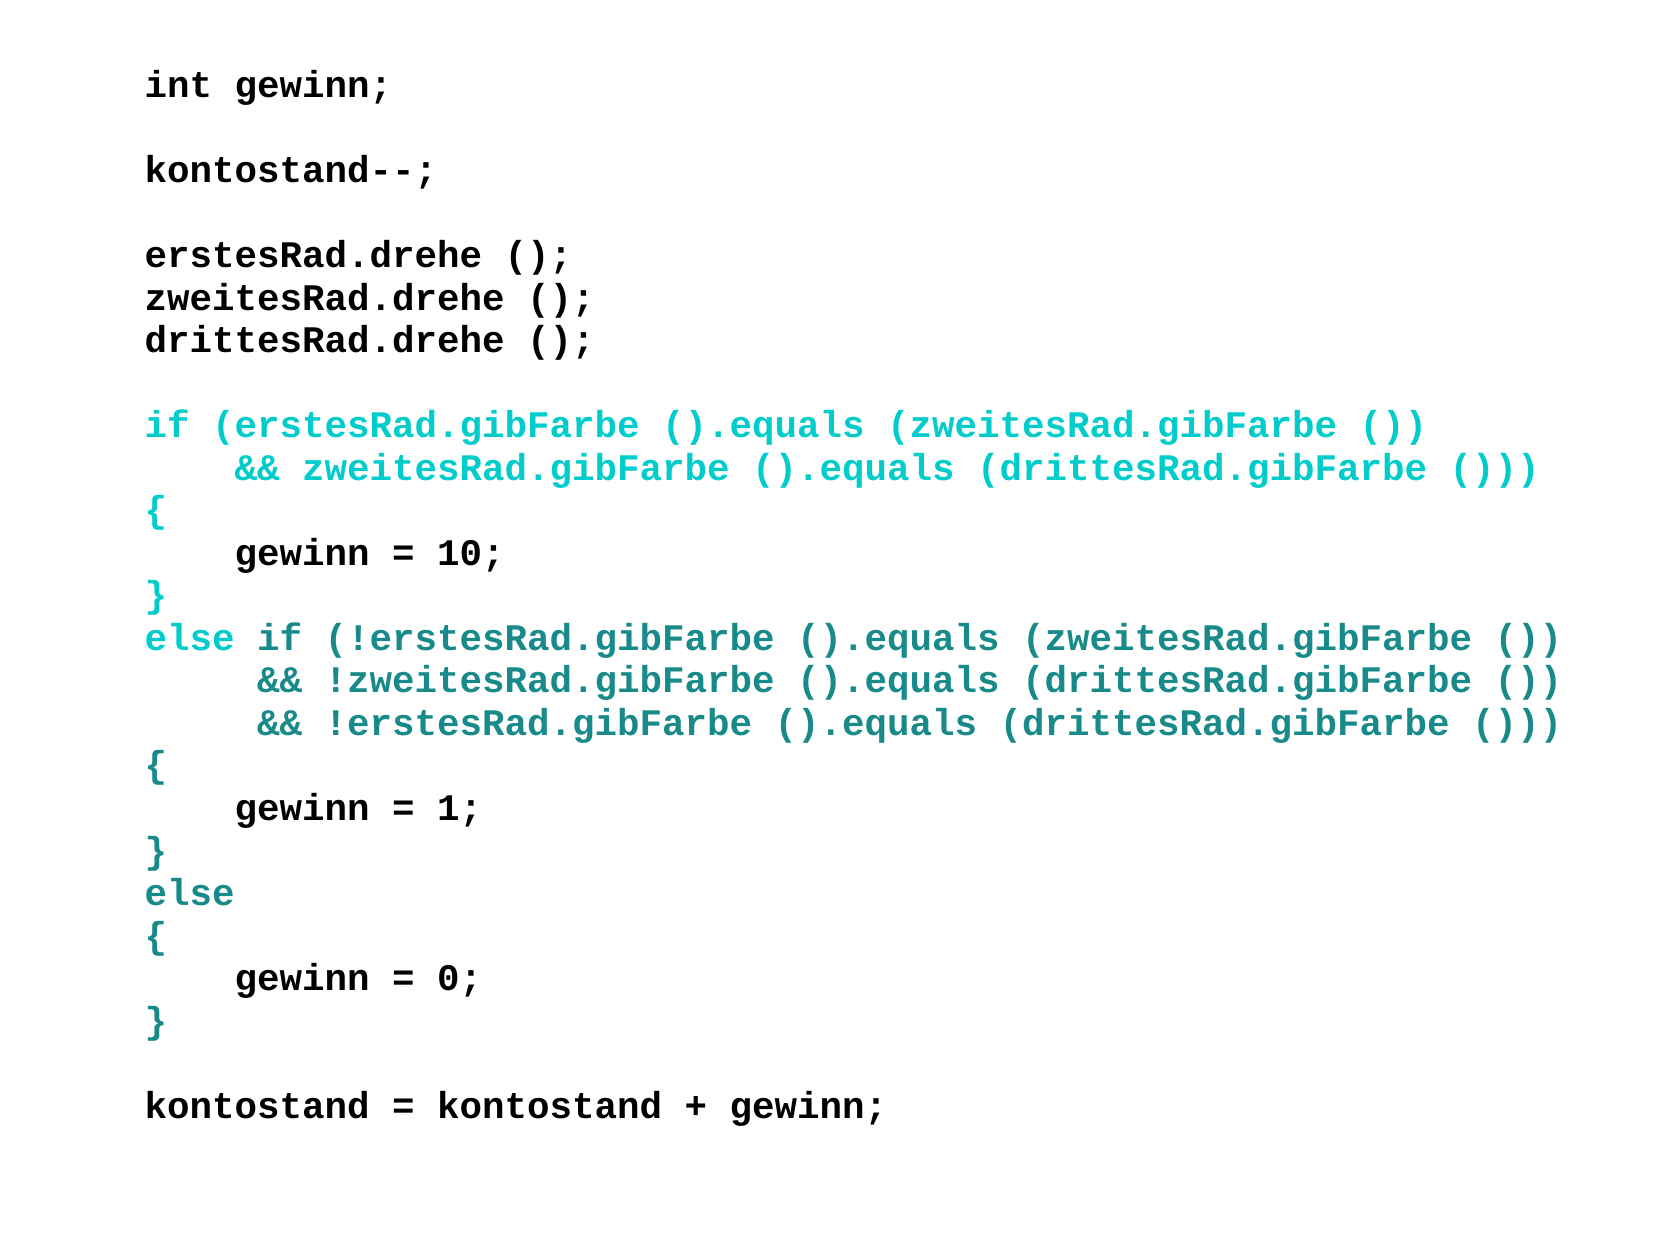

int gewinn;
kontostand--;
erstesRad.drehe ();
zweitesRad.drehe ();
drittesRad.drehe ();
if (erstesRad.gibFarbe ().equals (zweitesRad.gibFarbe ())
 && zweitesRad.gibFarbe ().equals (drittesRad.gibFarbe ()))
{
 gewinn = 10;
}
else if (!erstesRad.gibFarbe ().equals (zweitesRad.gibFarbe ())
 && !zweitesRad.gibFarbe ().equals (drittesRad.gibFarbe ())
 && !erstesRad.gibFarbe ().equals (drittesRad.gibFarbe ()))
{
 gewinn = 1;
}
else
{
 gewinn = 0;
}
kontostand = kontostand + gewinn;